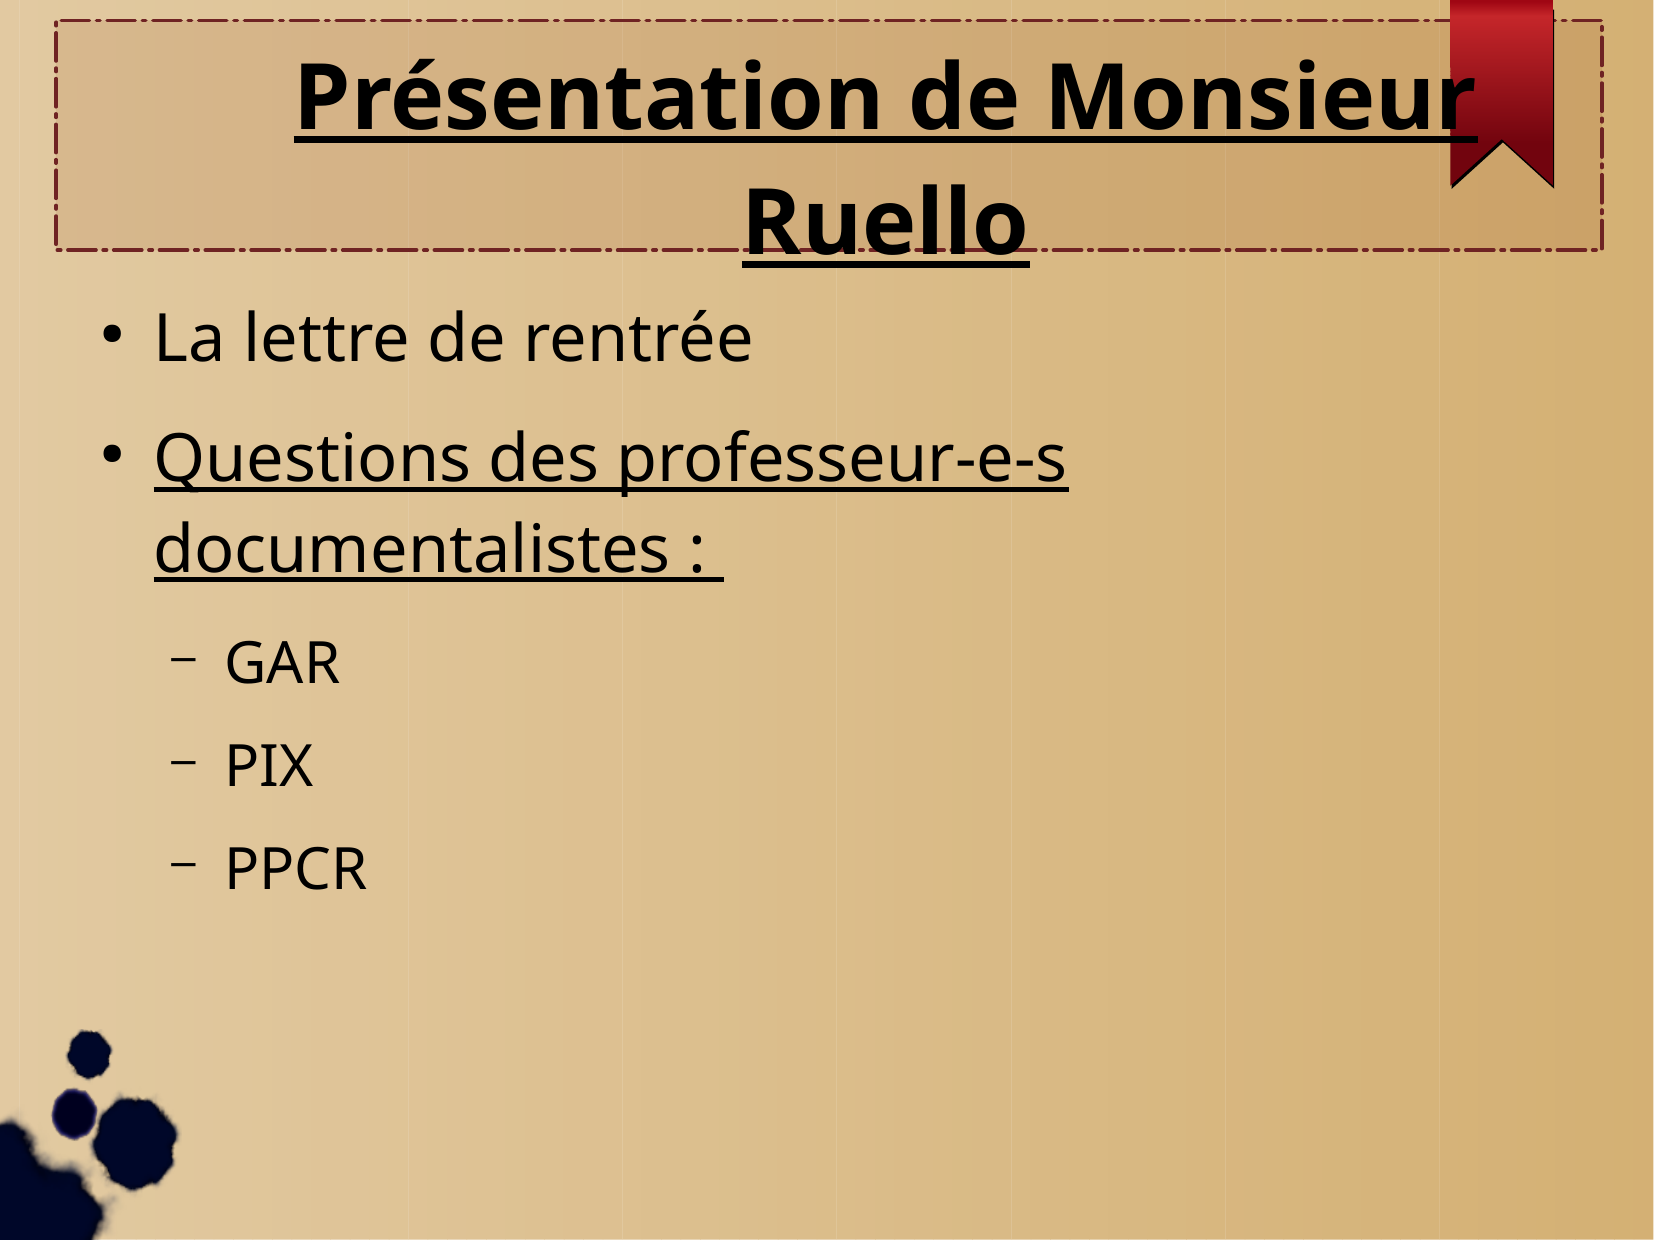

# Présentation de Monsieur Ruello
La lettre de rentrée
Questions des professeur-e-s documentalistes :
GAR
PIX
PPCR